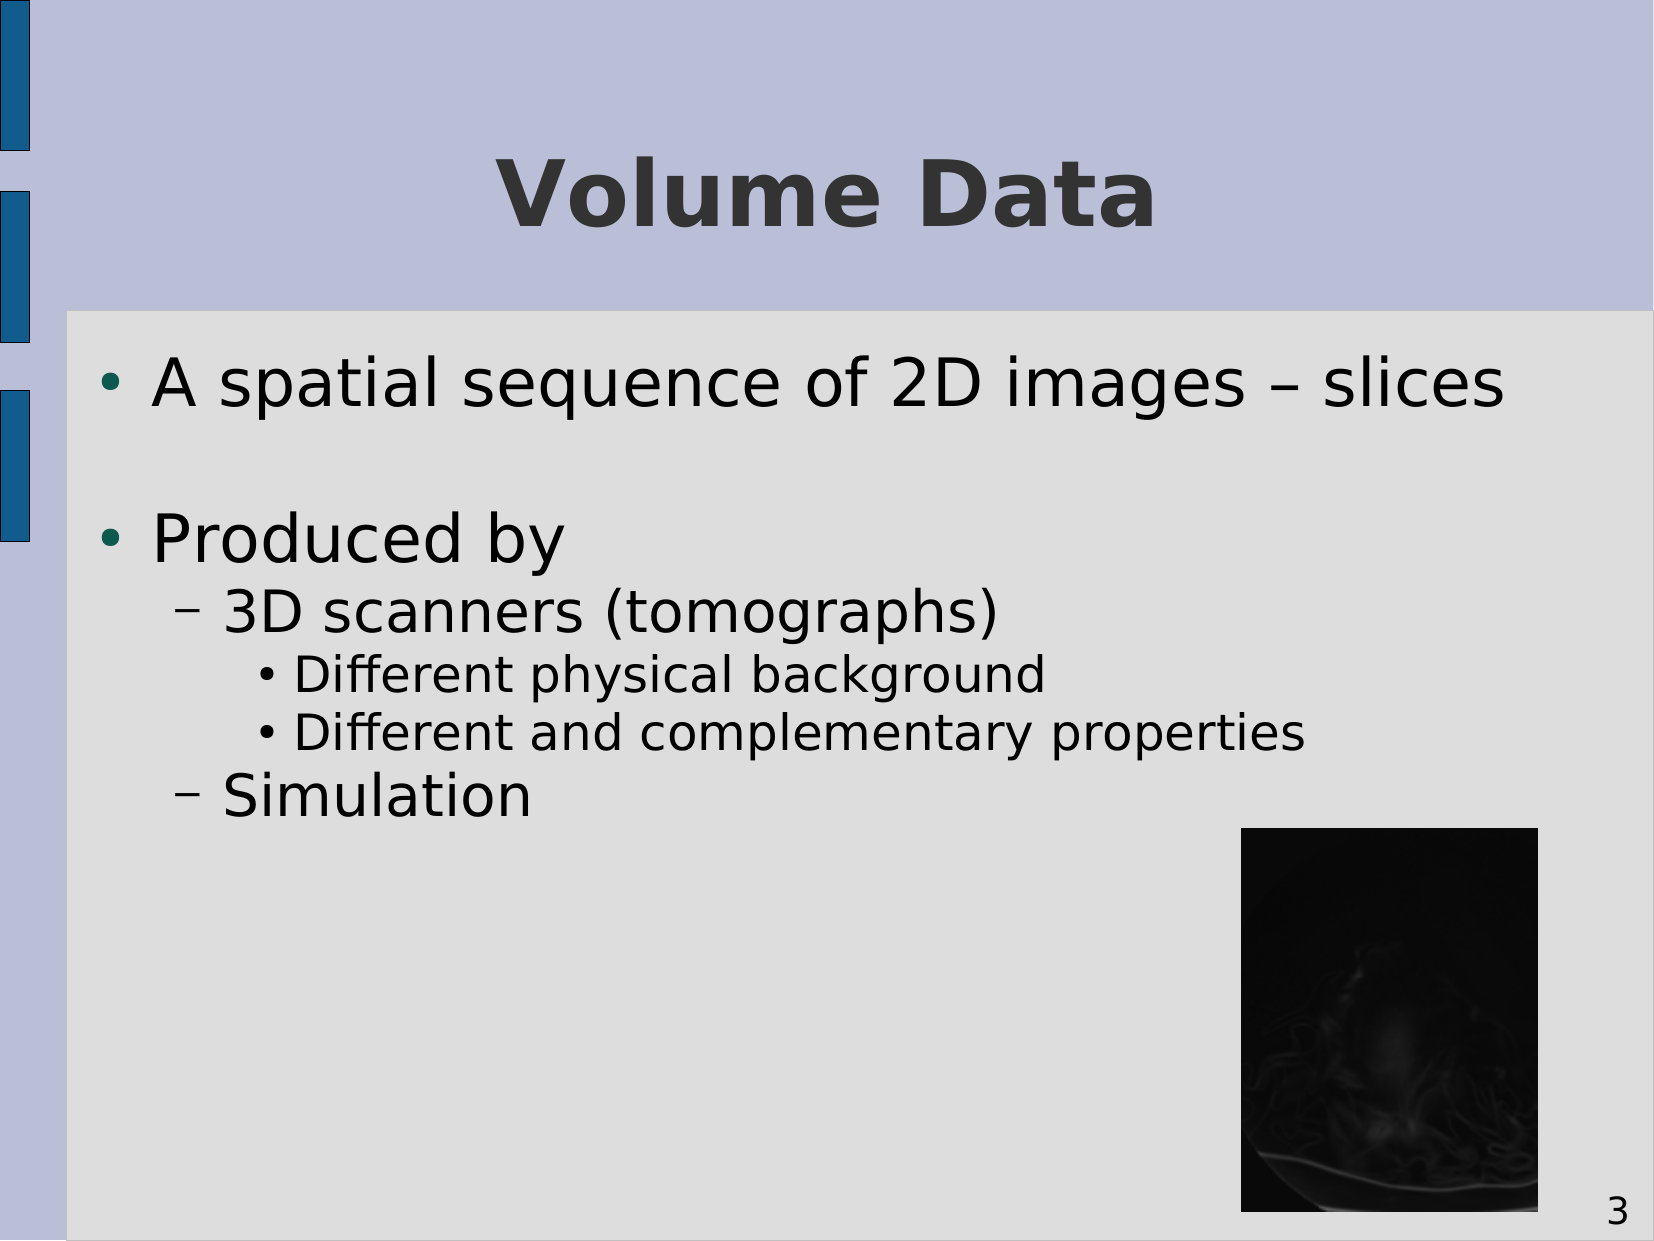

# Volume Data
A spatial sequence of 2D images – slices
Produced by
3D scanners (tomographs)
Different physical background
Different and complementary properties
Simulation